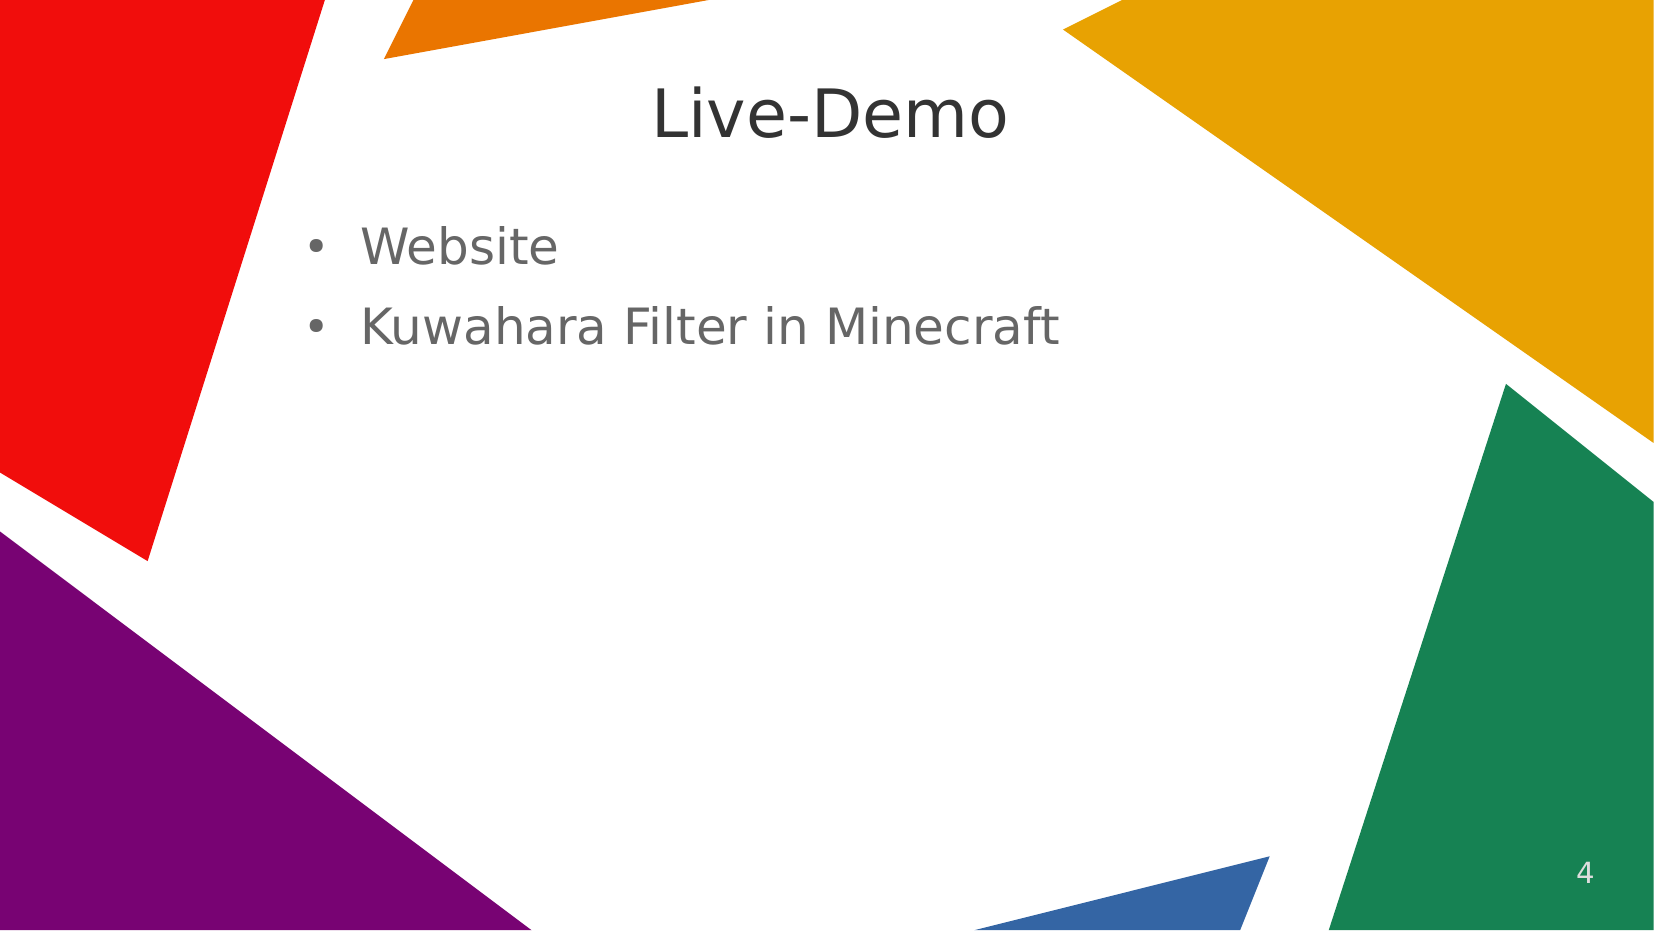

# Live-Demo
Website
Kuwahara Filter in Minecraft
4